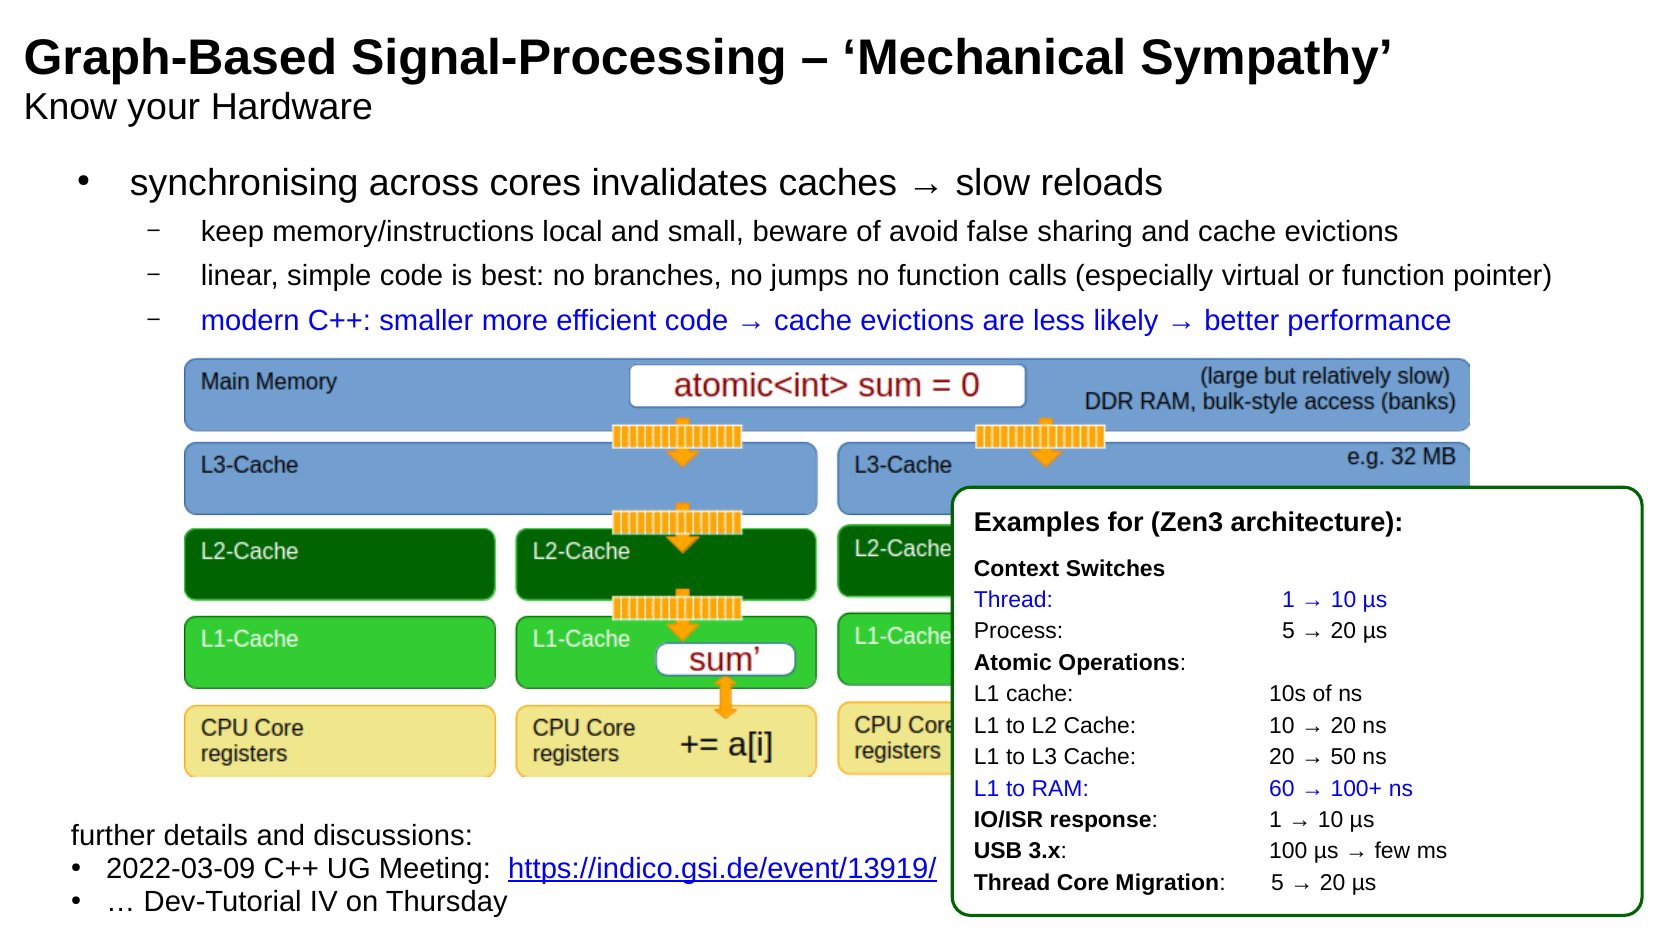

# Graph-Based Signal-Processing – ‘Mechanical Sympathy’ Know your Hardware
synchronising across cores invalidates caches → slow reloads
keep memory/instructions local and small, beware of avoid false sharing and cache evictions
linear, simple code is best: no branches, no jumps no function calls (especially virtual or function pointer)
modern C++: smaller more efficient code → cache evictions are less likely → better performance
Examples for (Zen3 architecture):
Context Switches
Thread: 			 1 → 10 µs
Process: 		 	 5 → 20 µs
Atomic Operations:
L1 cache: 	 		10s of ns
L1 to L2 Cache: 		10 → 20 ns
L1 to L3 Cache: 		20 → 50 ns
L1 to RAM: 		 	60 → 100+ ns
IO/ISR response: 	 	1 → 10 µs
USB 3.x: 		 	100 µs → few ms
Thread Core Migration: 5 → 20 µs
further details and discussions:
2022-03-09 C++ UG Meeting: https://indico.gsi.de/event/13919/
… Dev-Tutorial IV on Thursday